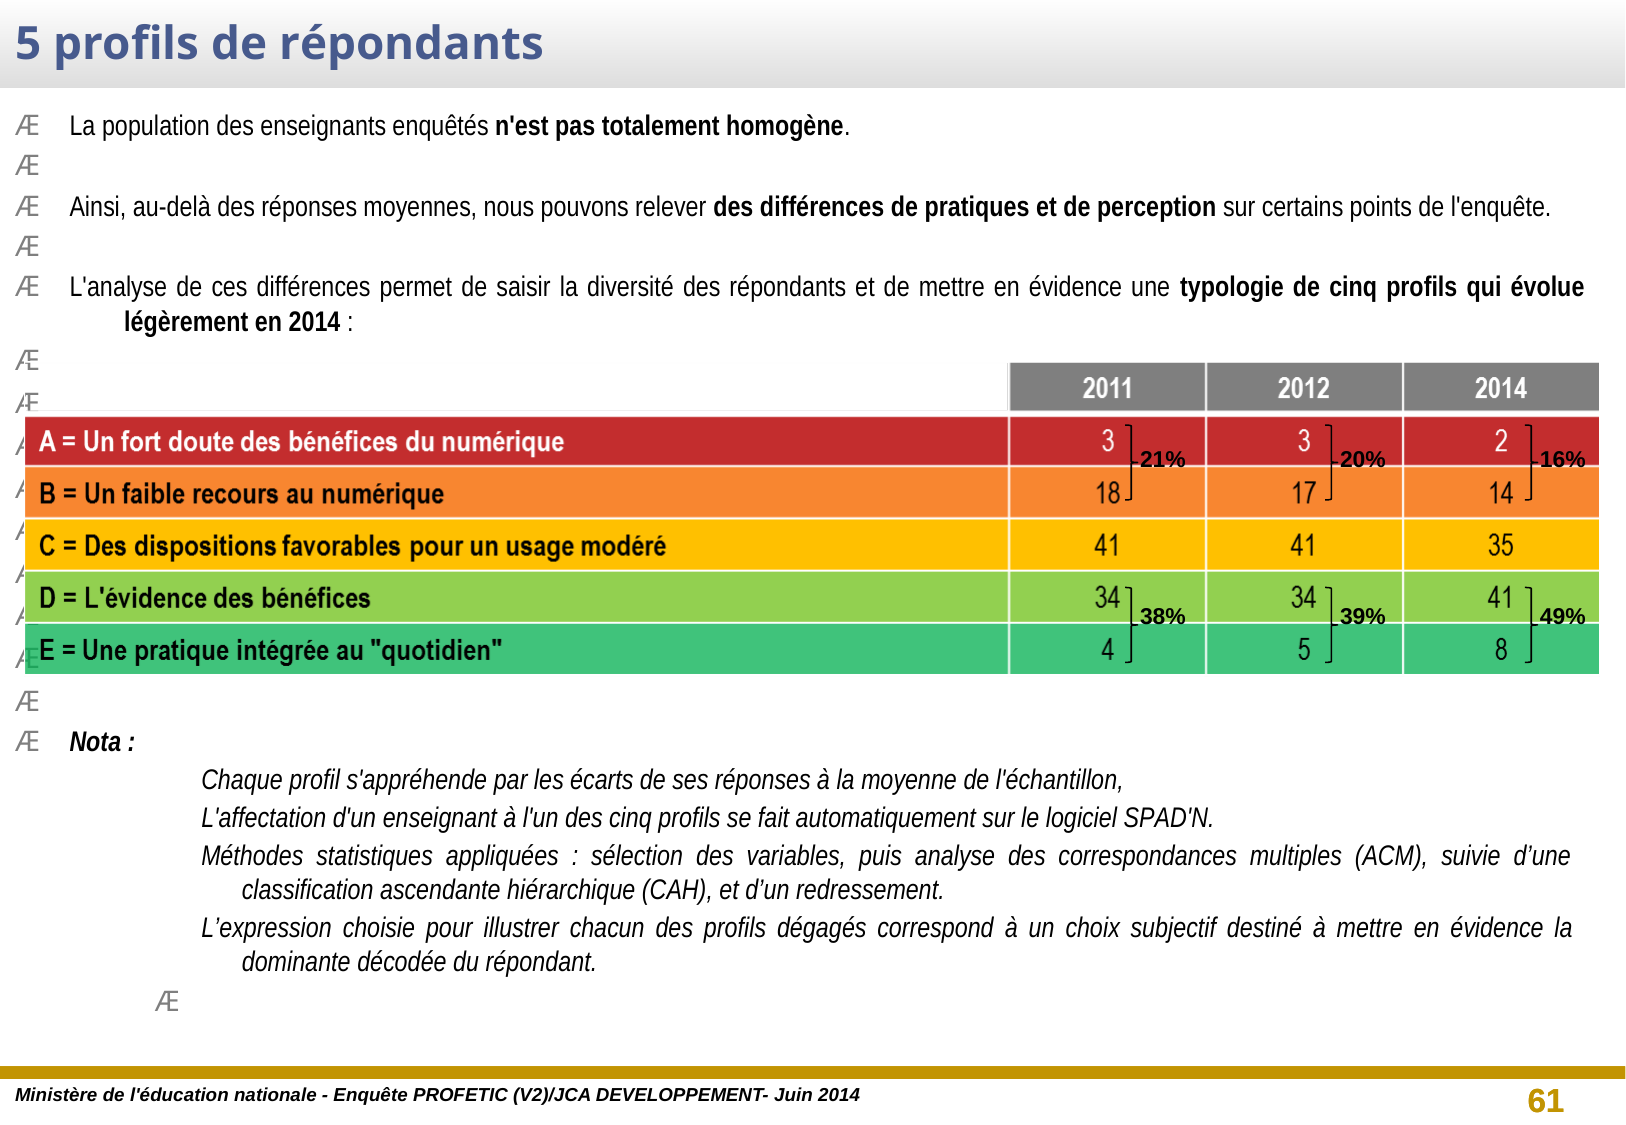

# 5 profils de répondants
La population des enseignants enquêtés n'est pas totalement homogène.
Ainsi, au-delà des réponses moyennes, nous pouvons relever des différences de pratiques et de perception sur certains points de l'enquête.
L'analyse de ces différences permet de saisir la diversité des répondants et de mettre en évidence une typologie de cinq profils qui évolue légèrement en 2014 :
Nota :
Chaque profil s'appréhende par les écarts de ses réponses à la moyenne de l'échantillon,
L'affectation d'un enseignant à l'un des cinq profils se fait automatiquement sur le logiciel SPAD'N.
Méthodes statistiques appliquées : sélection des variables, puis analyse des correspondances multiples (ACM), suivie d’une classification ascendante hiérarchique (CAH), et d’un redressement.
L’expression choisie pour illustrer chacun des profils dégagés correspond à un choix subjectif destiné à mettre en évidence la dominante décodée du répondant.
21%
20%
16%
38%
39%
49%
Ministère de l'éducation nationale - Enquête PROFETIC (V2)/JCA DEVELOPPEMENT- Juin 2014